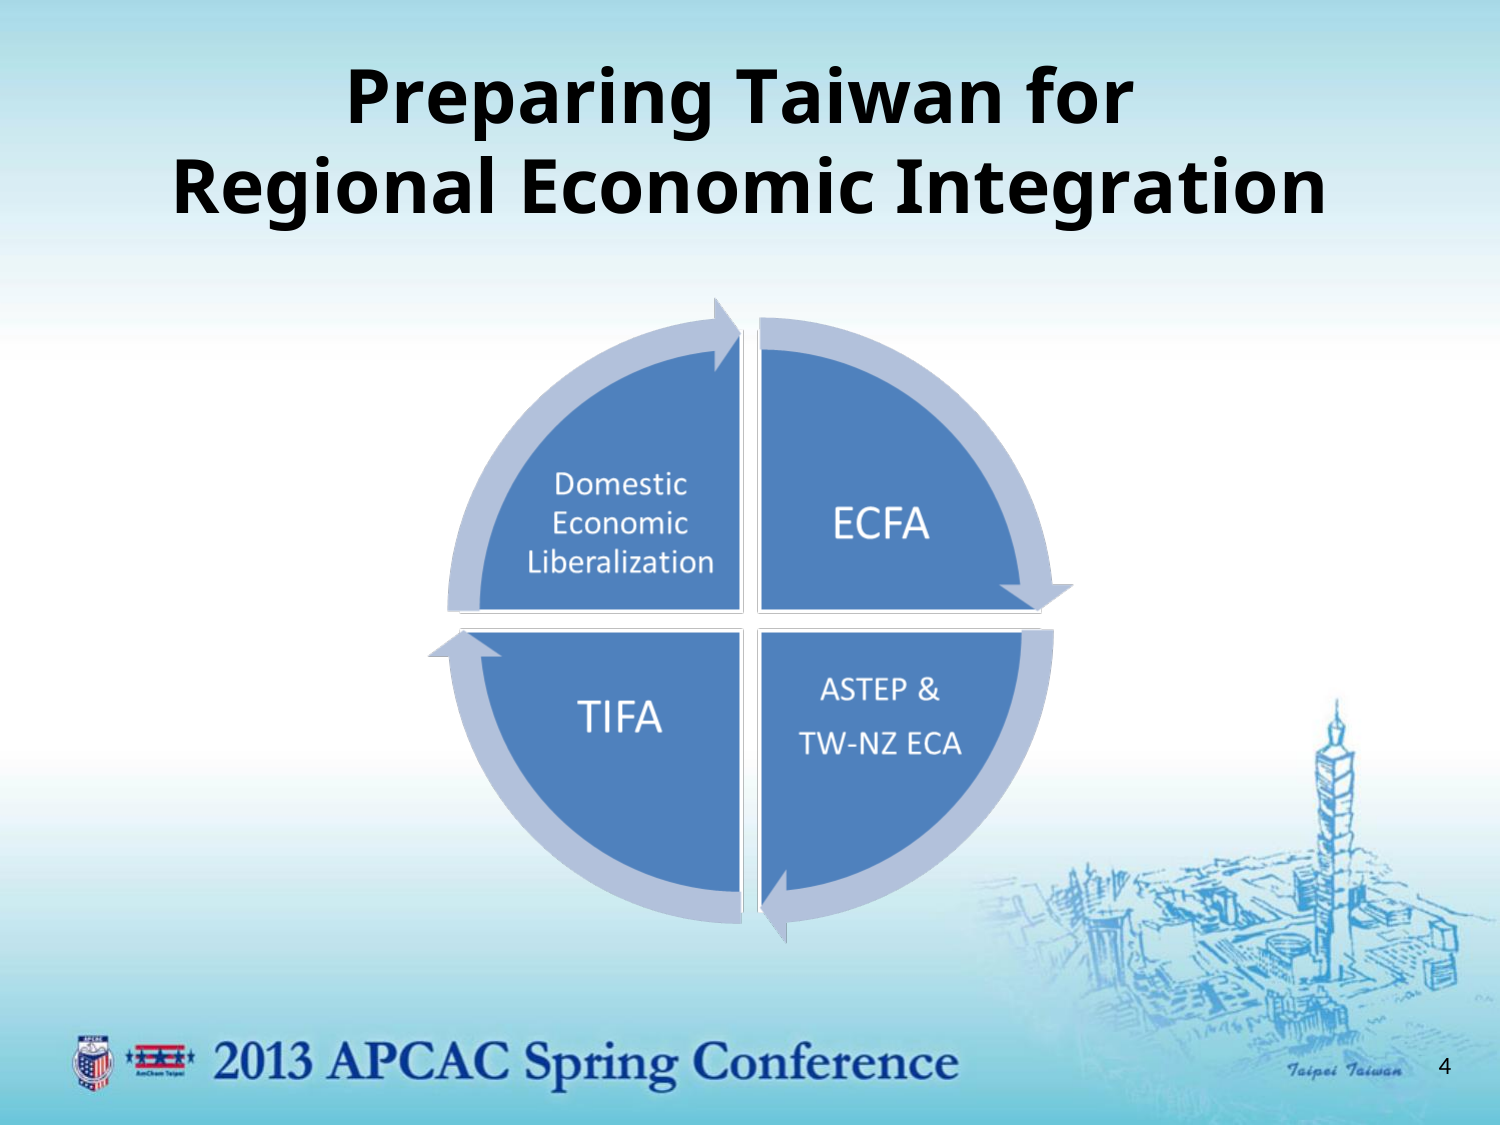

# Preparing Taiwan for Regional Economic Integration